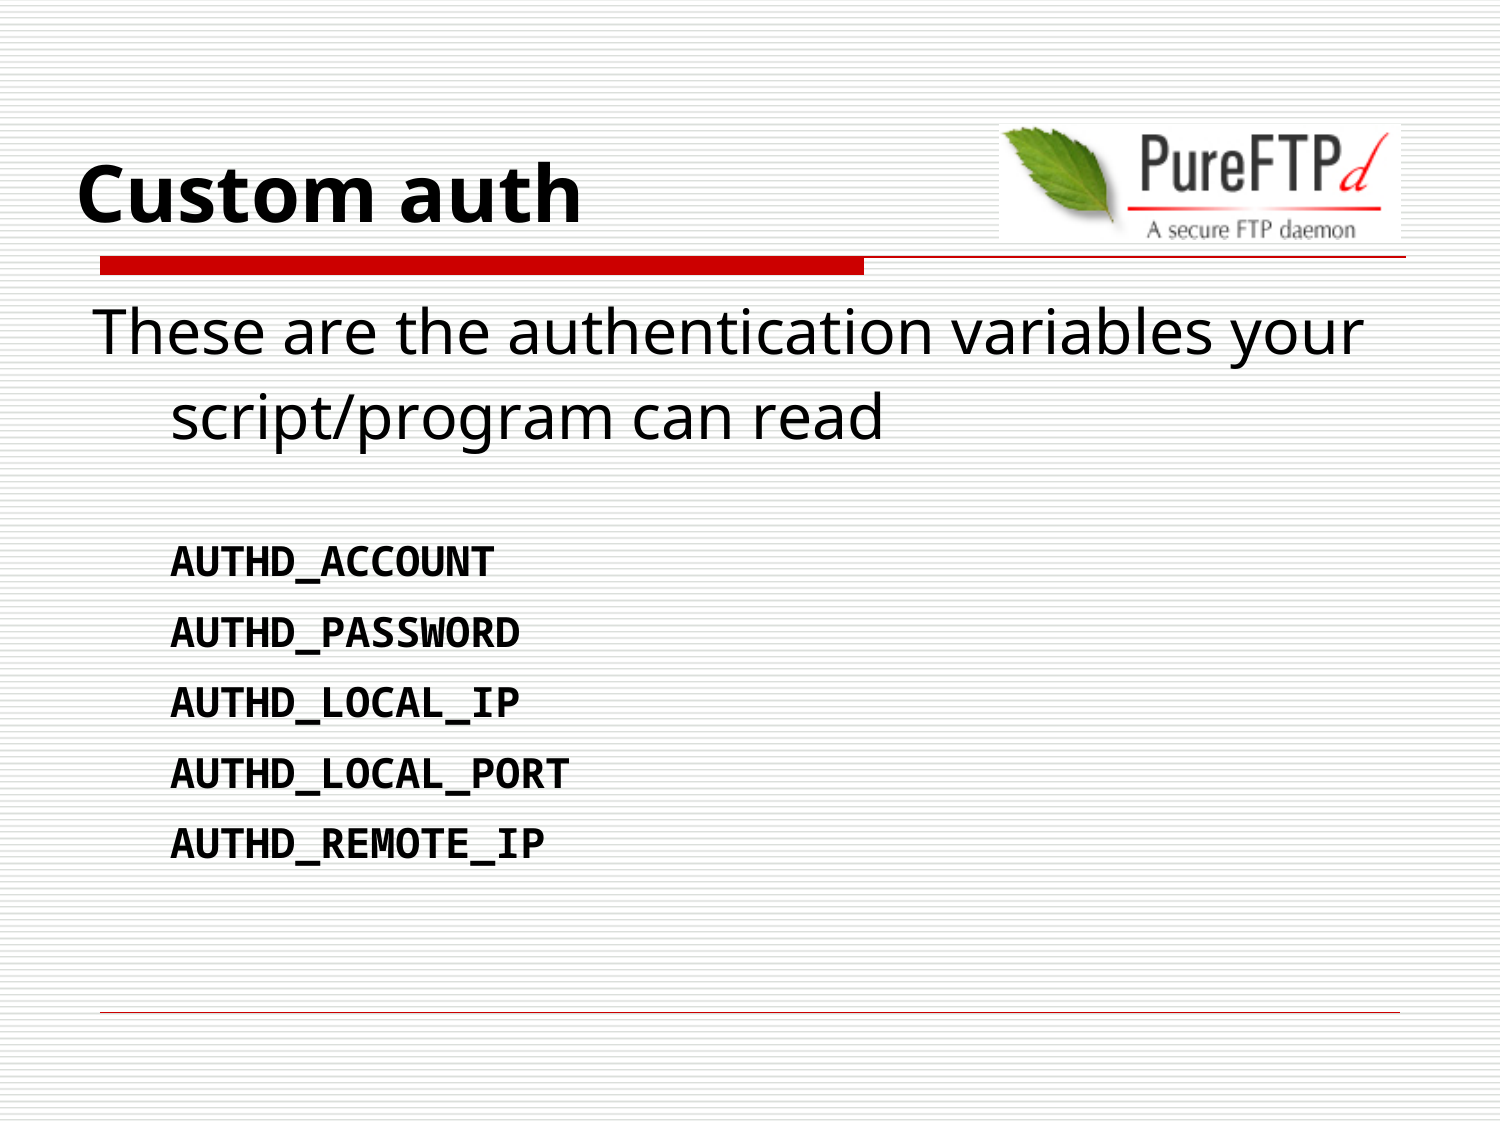

# Custom auth
These are the authentication variables your script/program can read
AUTHD_ACCOUNT
AUTHD_PASSWORD
AUTHD_LOCAL_IP
AUTHD_LOCAL_PORT
AUTHD_REMOTE_IP